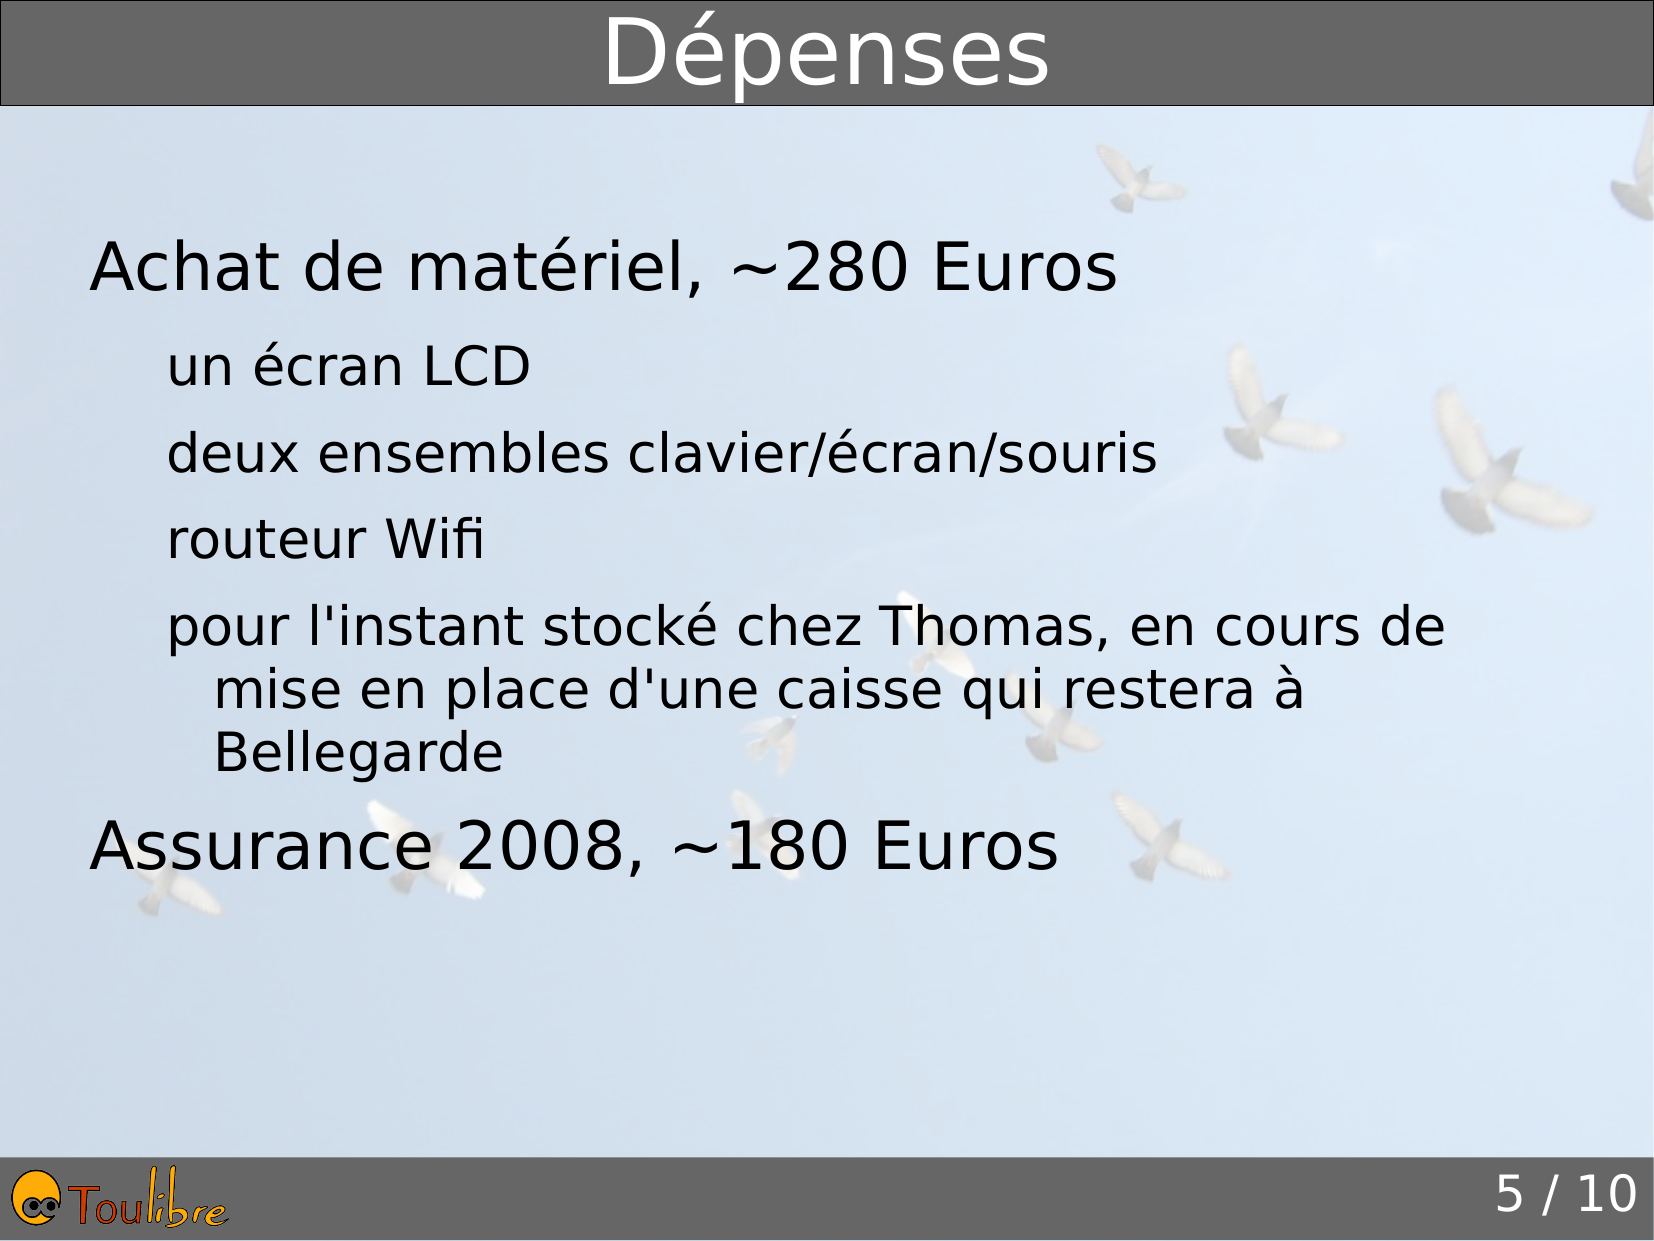

# Dépenses
Achat de matériel, ~280 Euros
un écran LCD
deux ensembles clavier/écran/souris
routeur Wifi
pour l'instant stocké chez Thomas, en cours de mise en place d'une caisse qui restera à Bellegarde
Assurance 2008, ~180 Euros